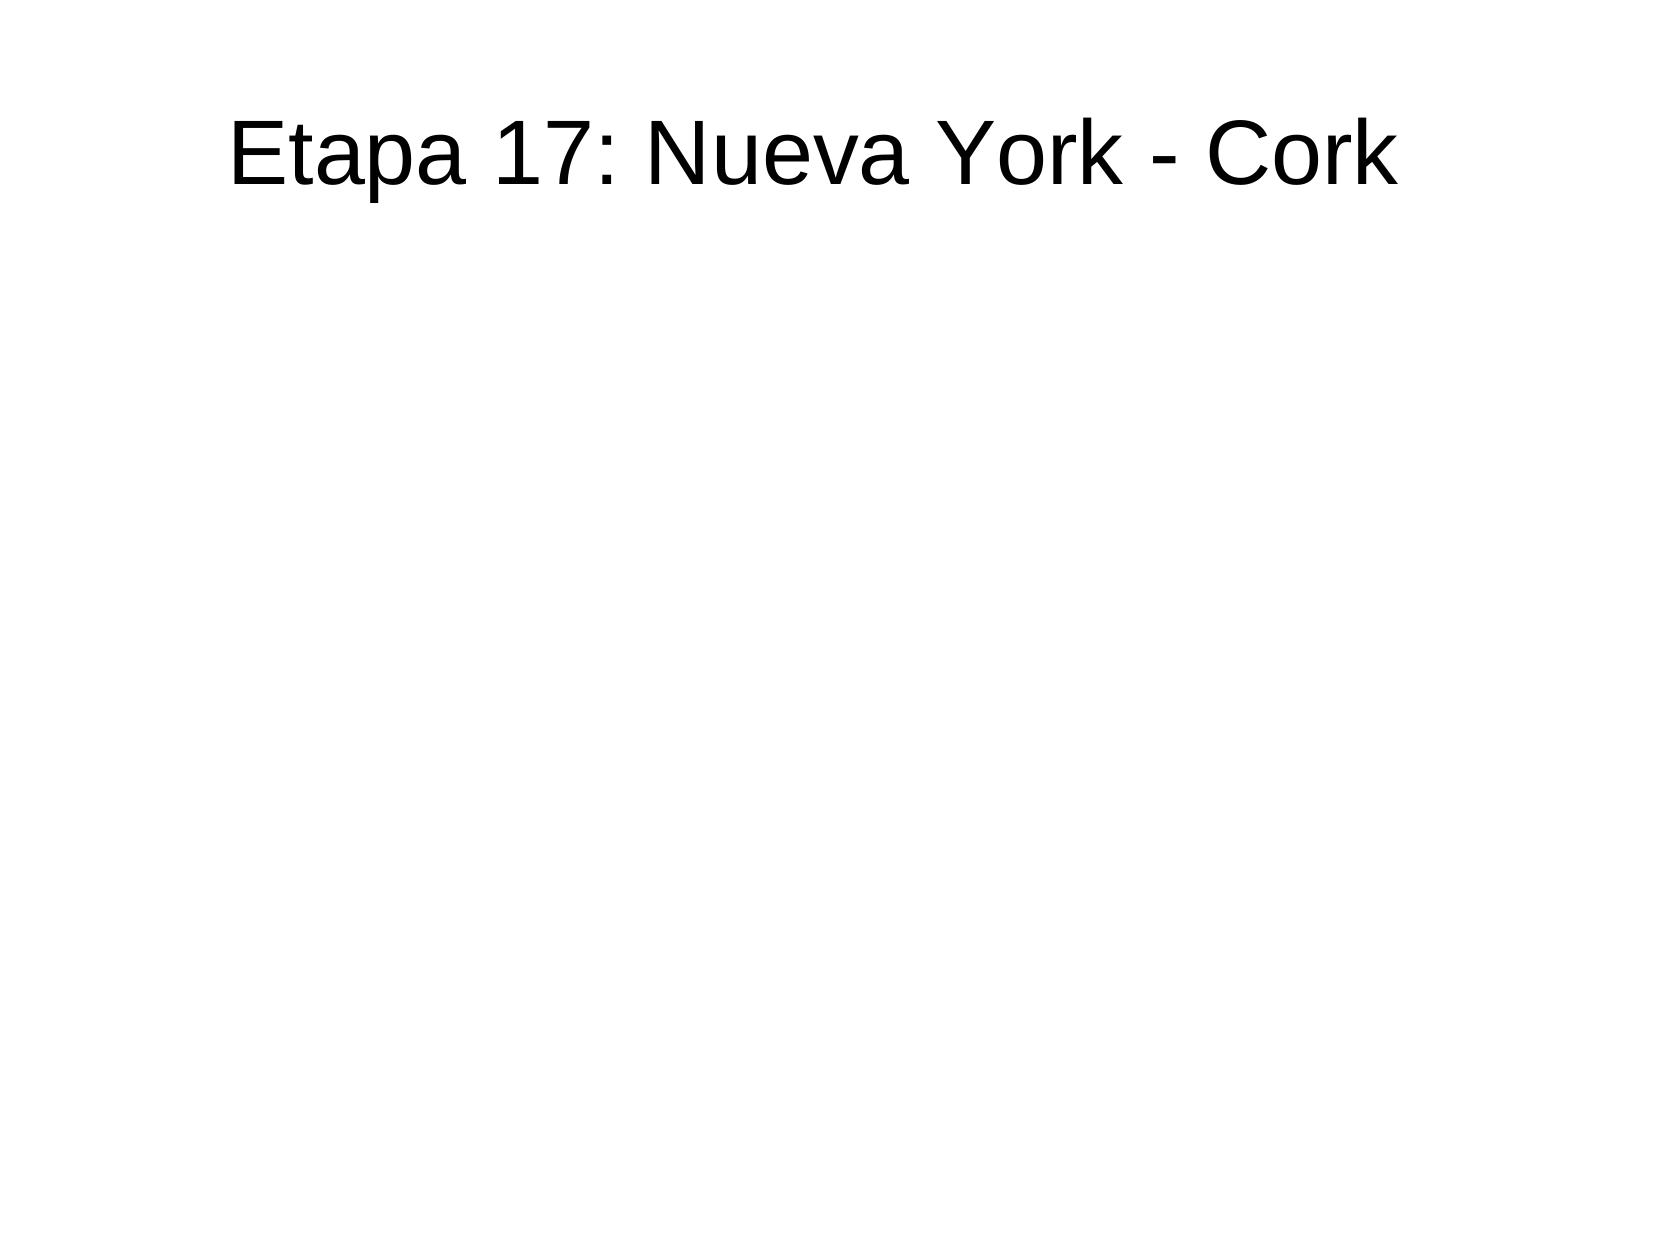

# Etapa 17: Nueva York - Cork